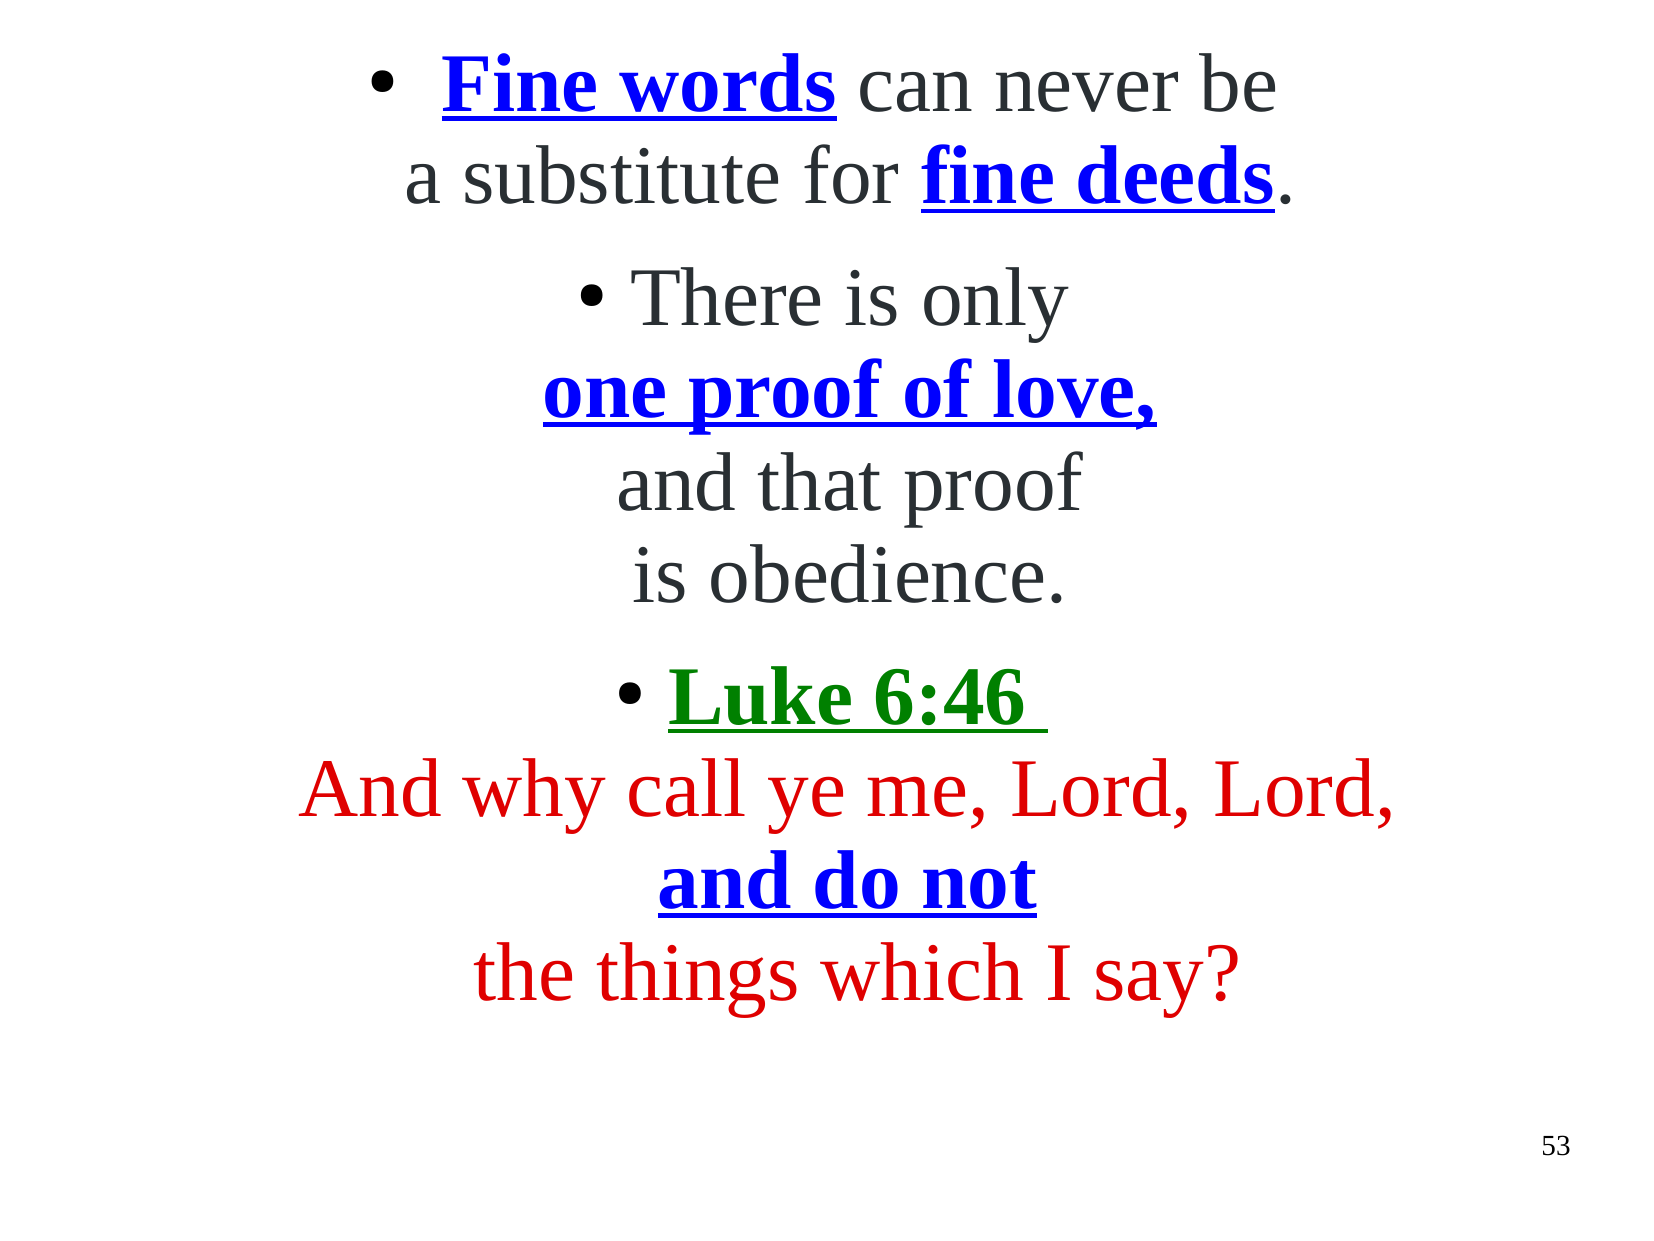

# Fine words can never be a substitute for fine deeds.
There is only
one proof of love,
and that proof
is obedience.
Luke 6:46
And why call ye me, Lord, Lord,
and do not
the things which I say?
53